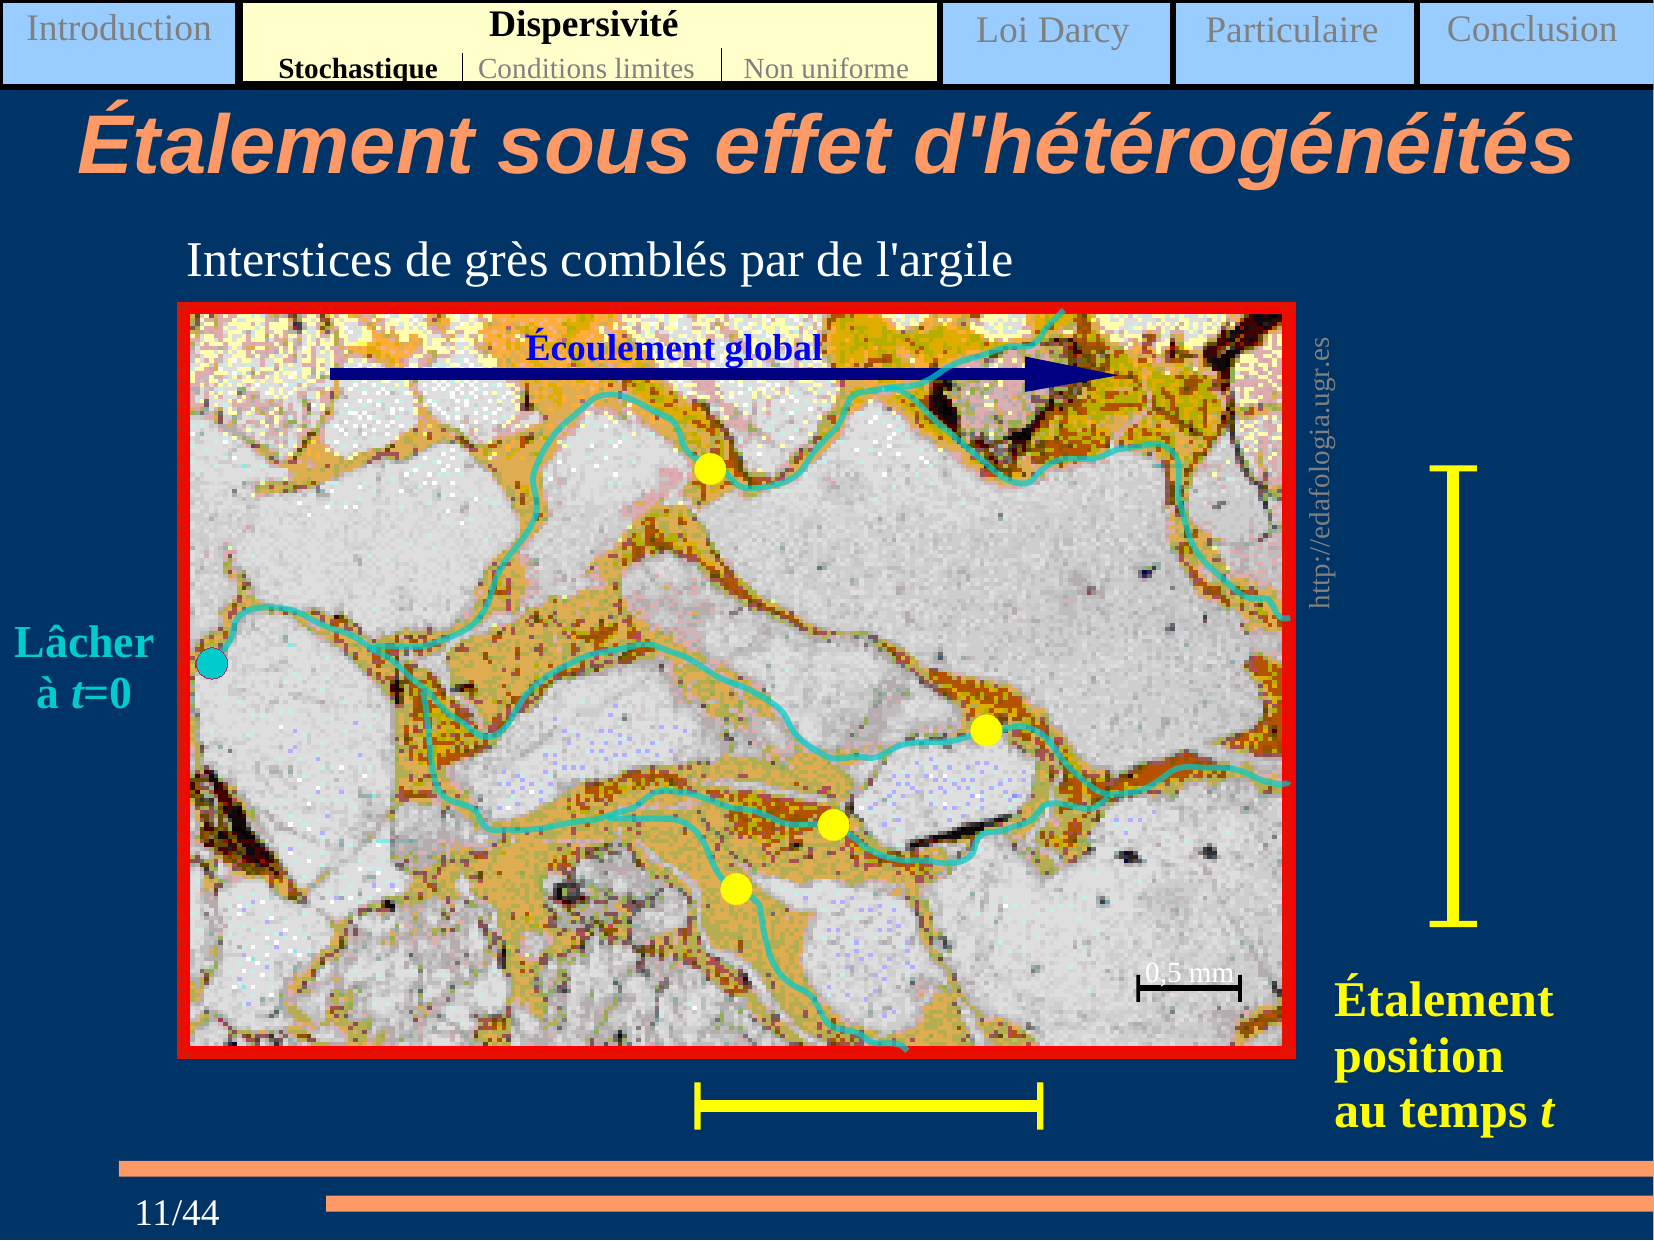

Dispersivité
Introduction
Conclusion
Loi Darcy
Particulaire
Stochastique
Conditions limites
Non uniforme
# Étalement sous effet d'hétérogénéités
Interstices de grès comblés par de l'argile
Écoulement global
http://edafologia.ugr.es
Lâcher
à t=0
0,5 mm
Étalement
position
au temps t